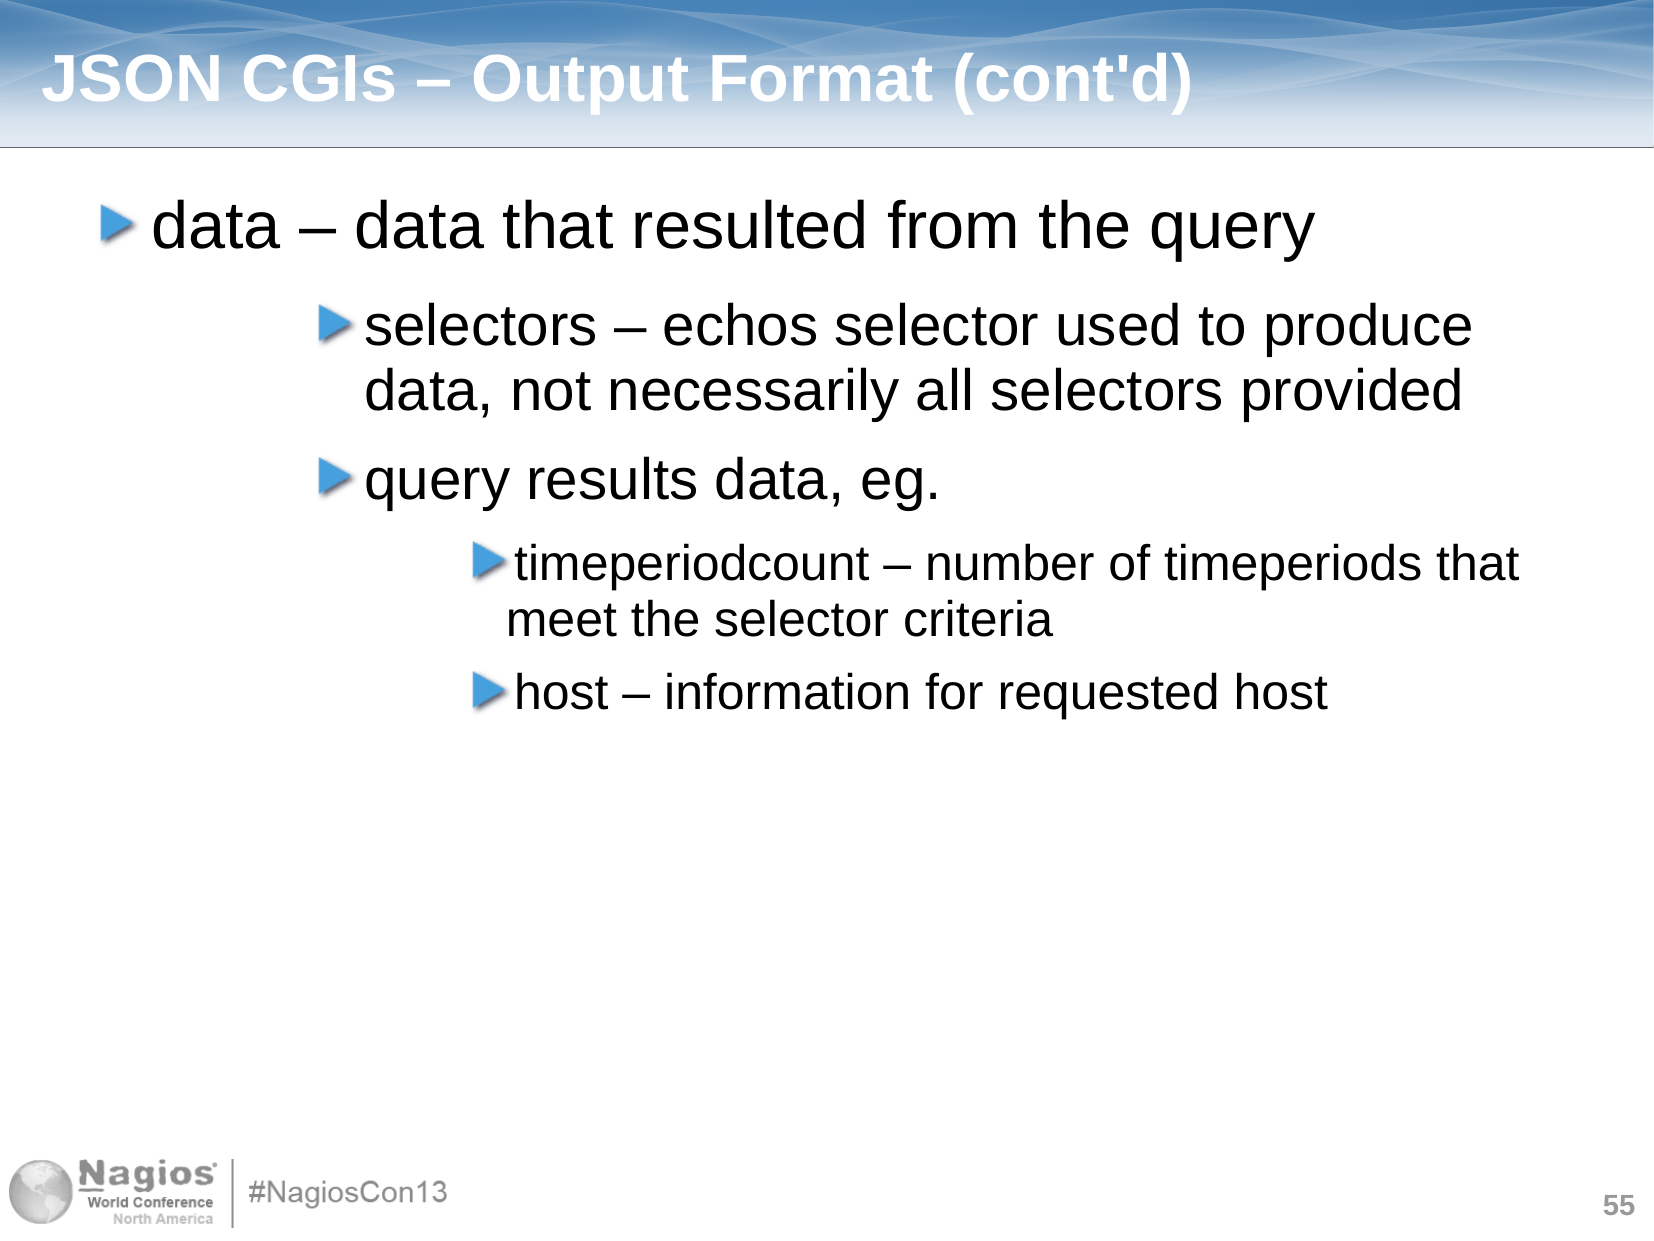

# JSON CGIs – Output Format (cont'd)
data – data that resulted from the query
selectors – echos selector used to produce data, not necessarily all selectors provided
query results data, eg.
timeperiodcount – number of timeperiods that meet the selector criteria
host – information for requested host
55